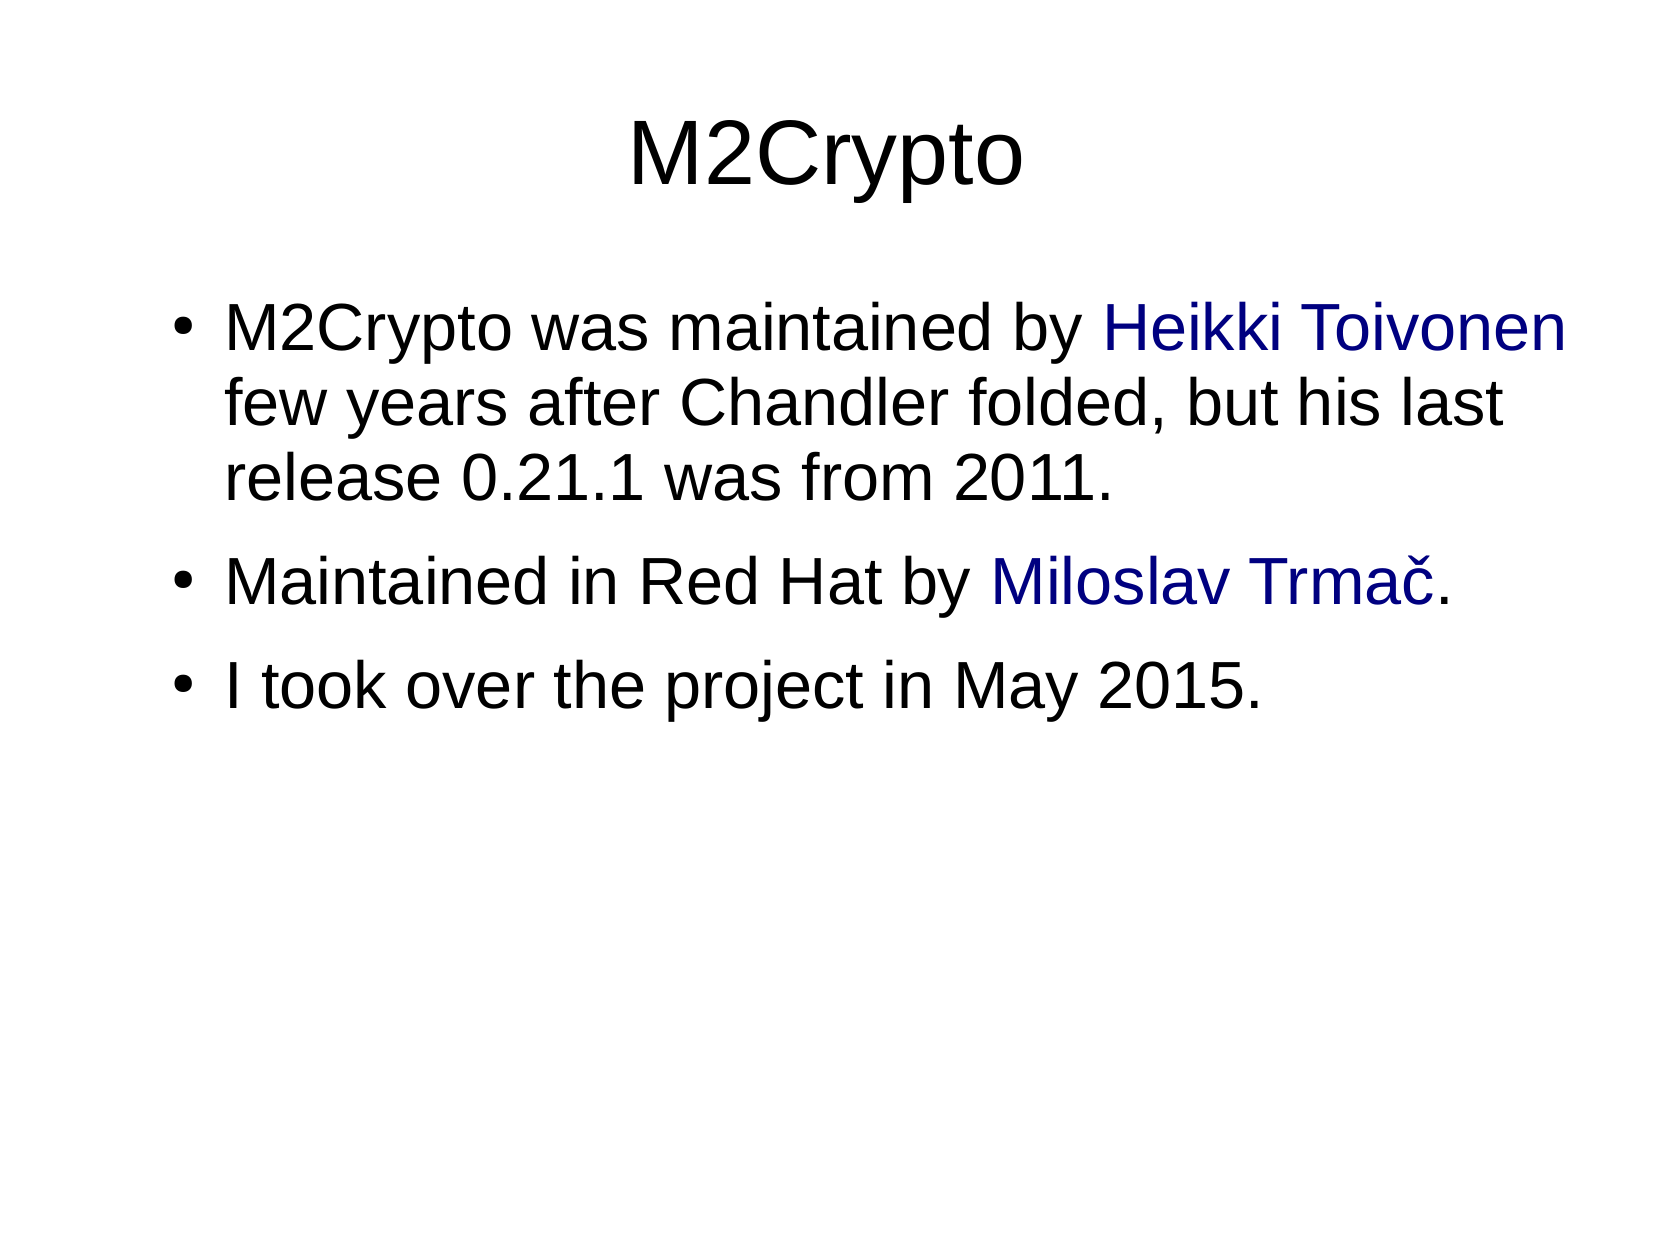

# M2Crypto
M2Crypto was maintained by Heikki Toivonen few years after Chandler folded, but his last release 0.21.1 was from 2011.
Maintained in Red Hat by Miloslav Trmač.
I took over the project in May 2015.